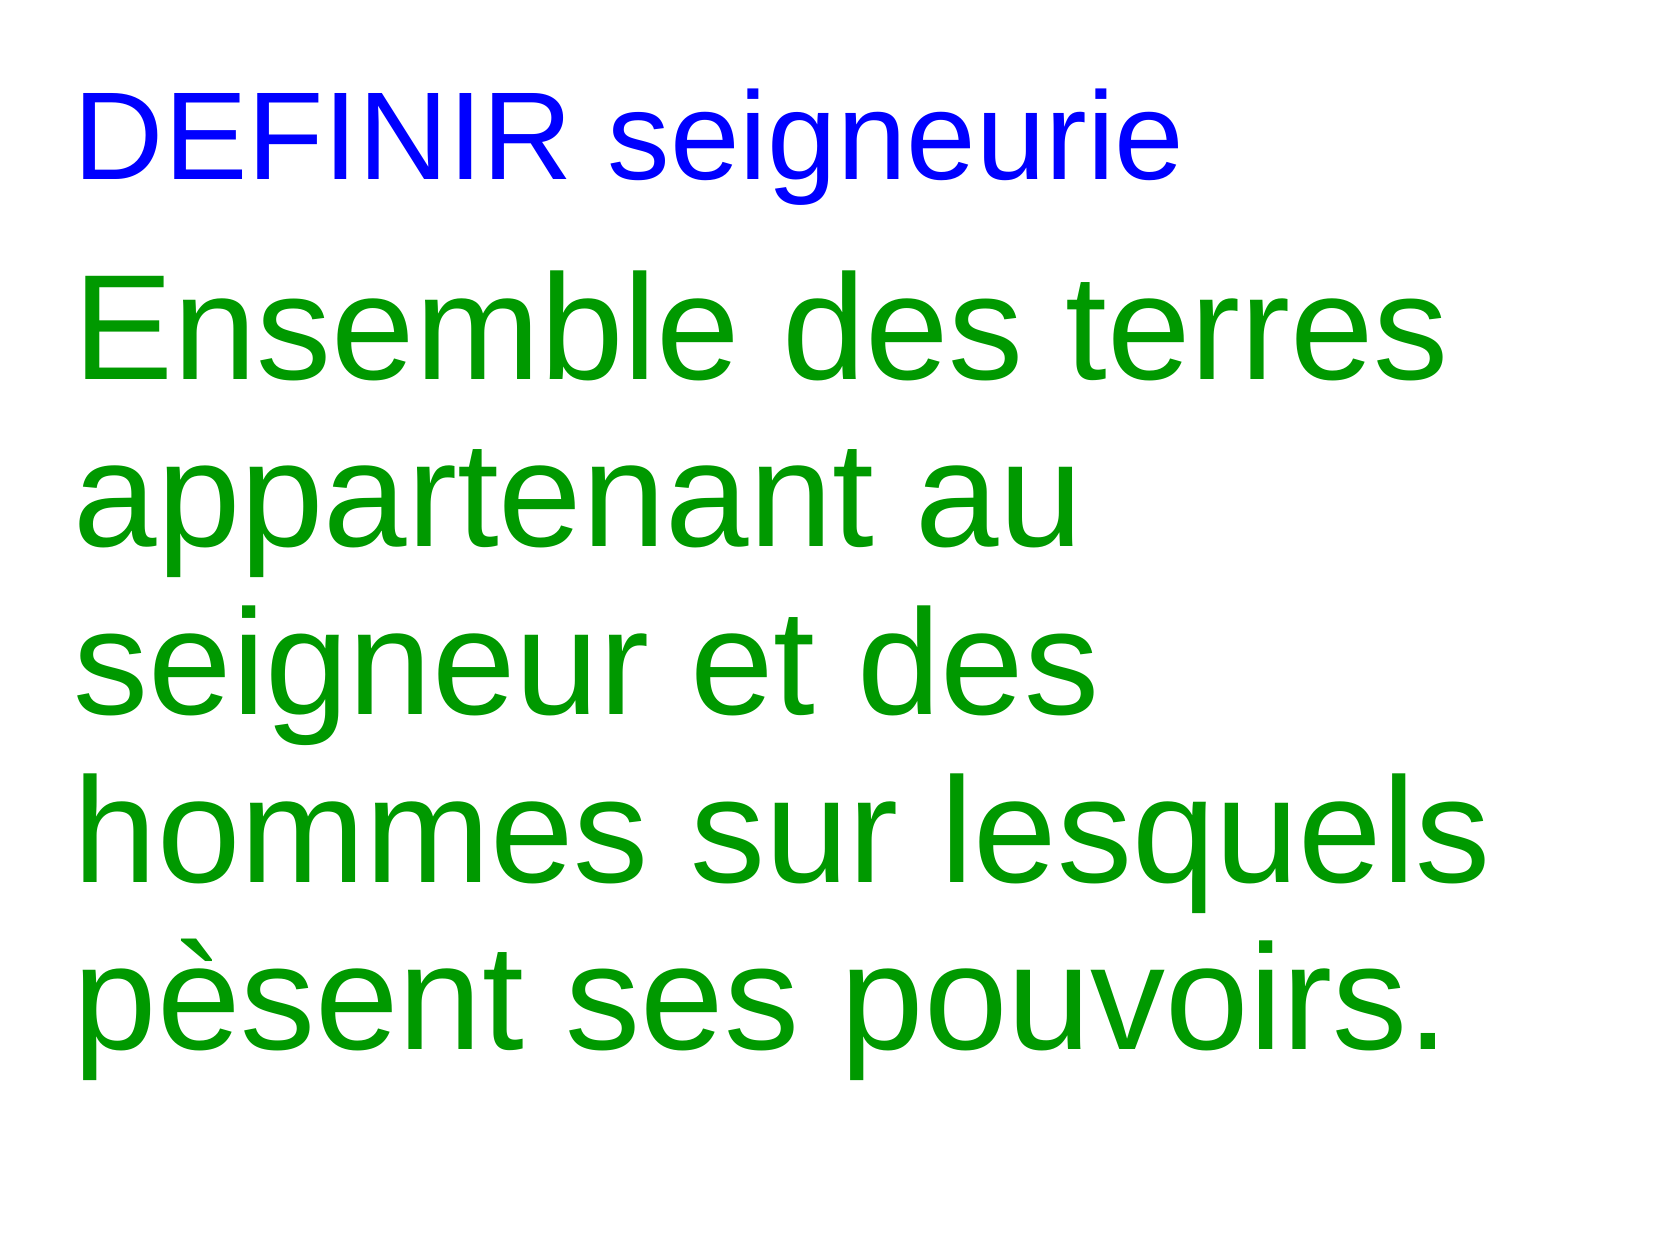

DEFINIR seigneurie
Ensemble des terres appartenant au seigneur et des hommes sur lesquels pèsent ses pouvoirs.